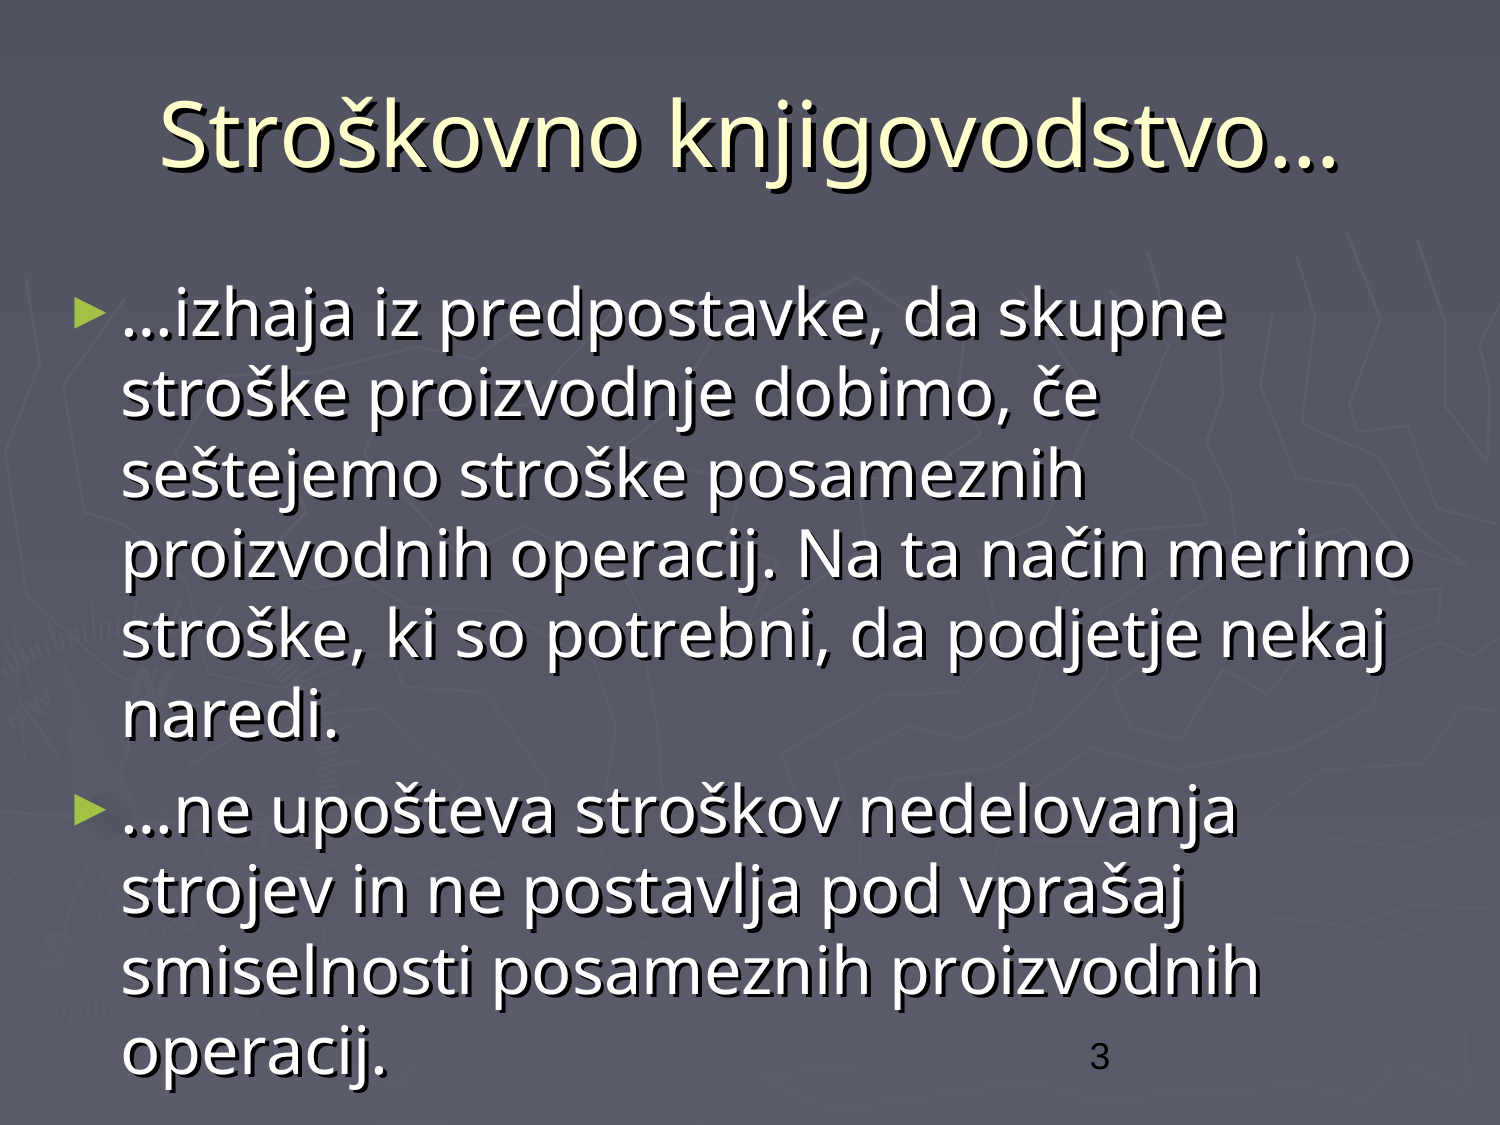

# Stroškovno knjigovodstvo…
…izhaja iz predpostavke, da skupne stroške proizvodnje dobimo, če seštejemo stroške posameznih proizvodnih operacij. Na ta način merimo stroške, ki so potrebni, da podjetje nekaj naredi.
…ne upošteva stroškov nedelovanja strojev in ne postavlja pod vprašaj smiselnosti posameznih proizvodnih operacij.
3